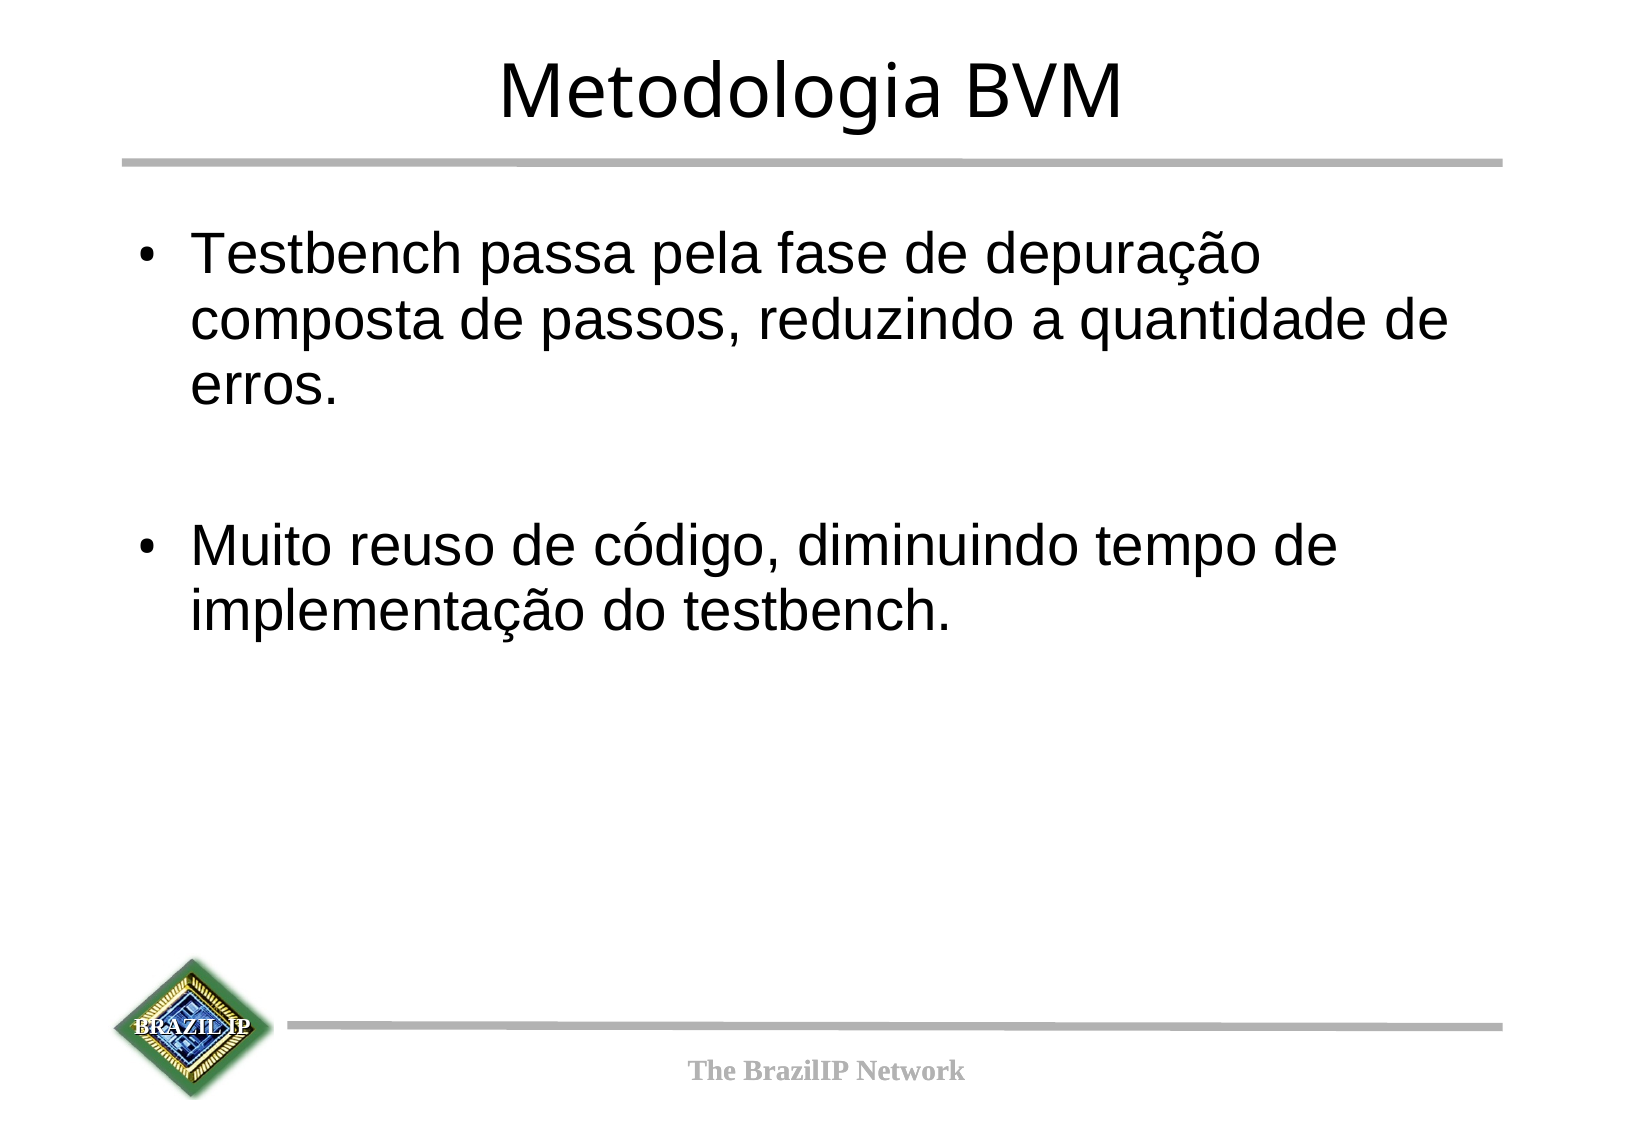

# Metodologia BVM
Testbench passa pela fase de depuração composta de passos, reduzindo a quantidade de erros.
Muito reuso de código, diminuindo tempo de implementação do testbench.